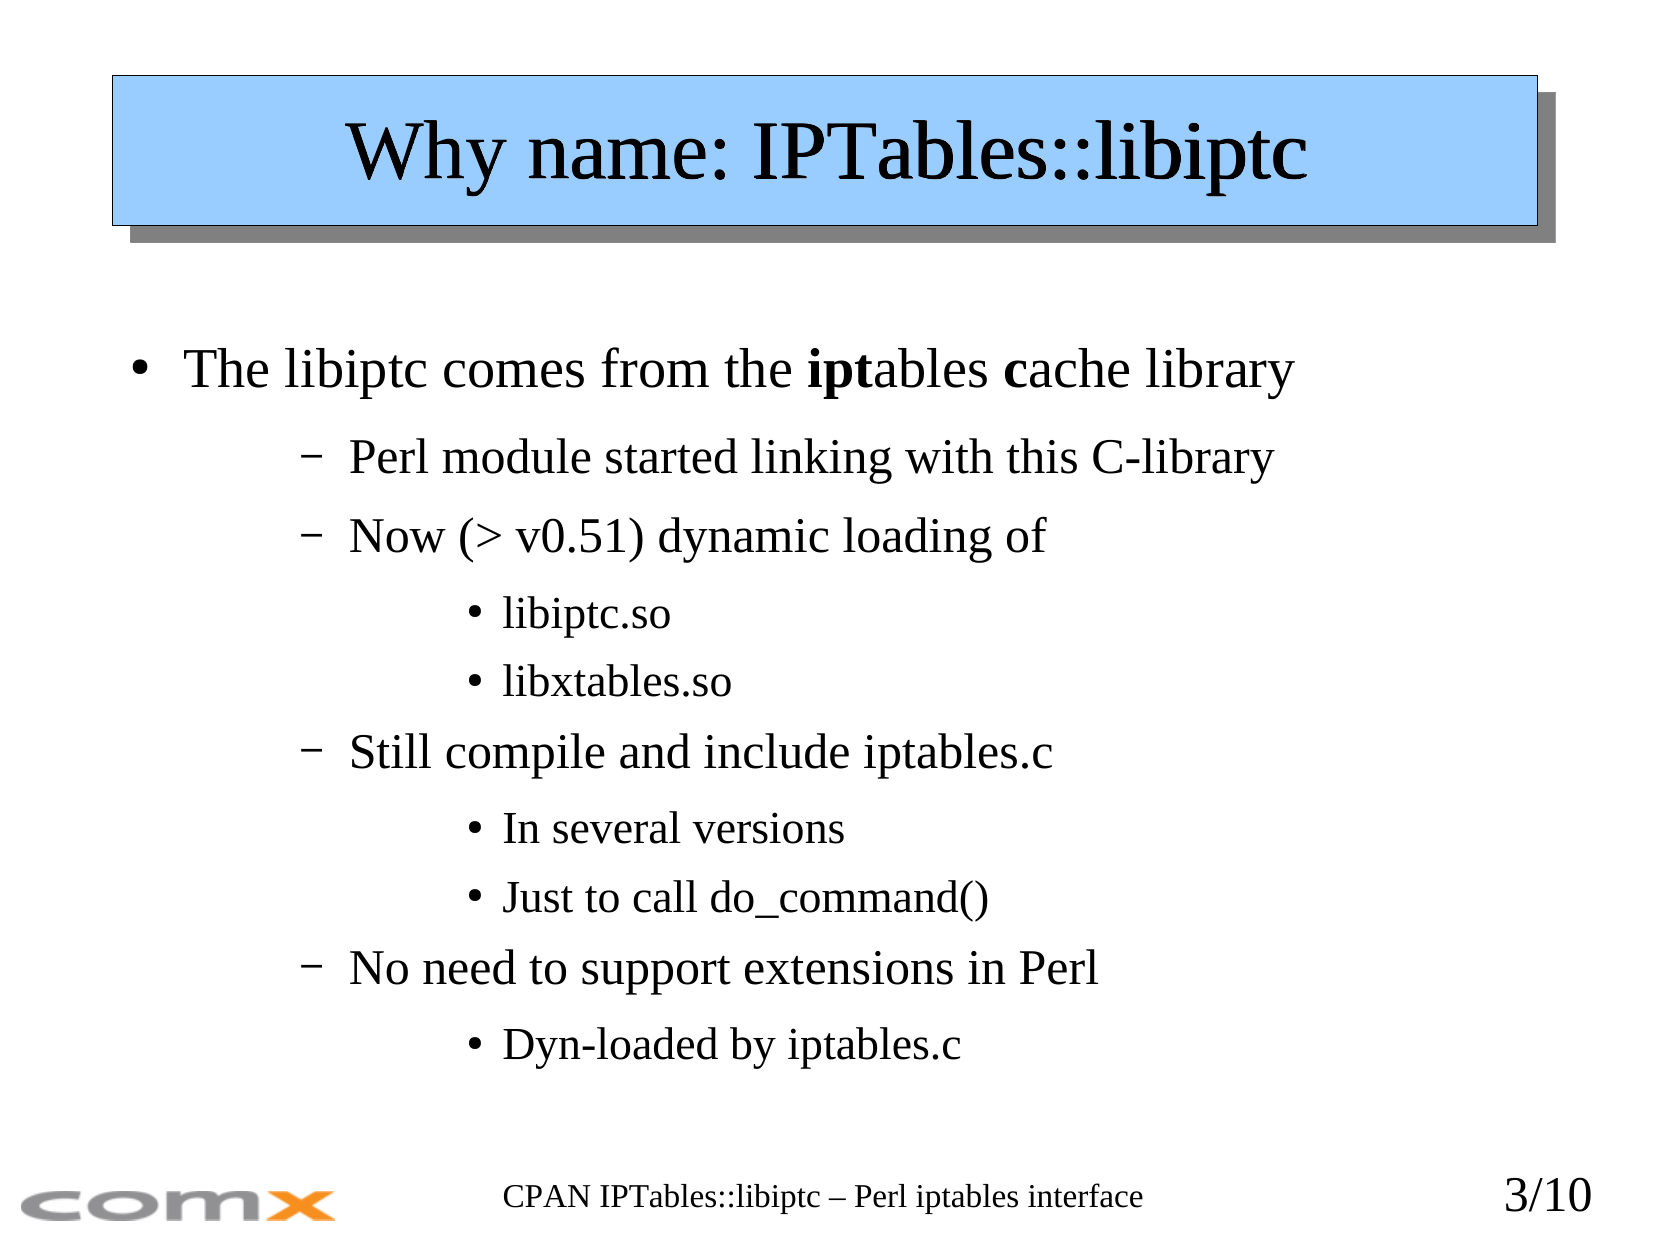

# Why name: IPTables::libiptc
The libiptc comes from the iptables cache library
Perl module started linking with this C-library
Now (> v0.51) dynamic loading of
libiptc.so
libxtables.so
Still compile and include iptables.c
In several versions
Just to call do_command()
No need to support extensions in Perl
Dyn-loaded by iptables.c